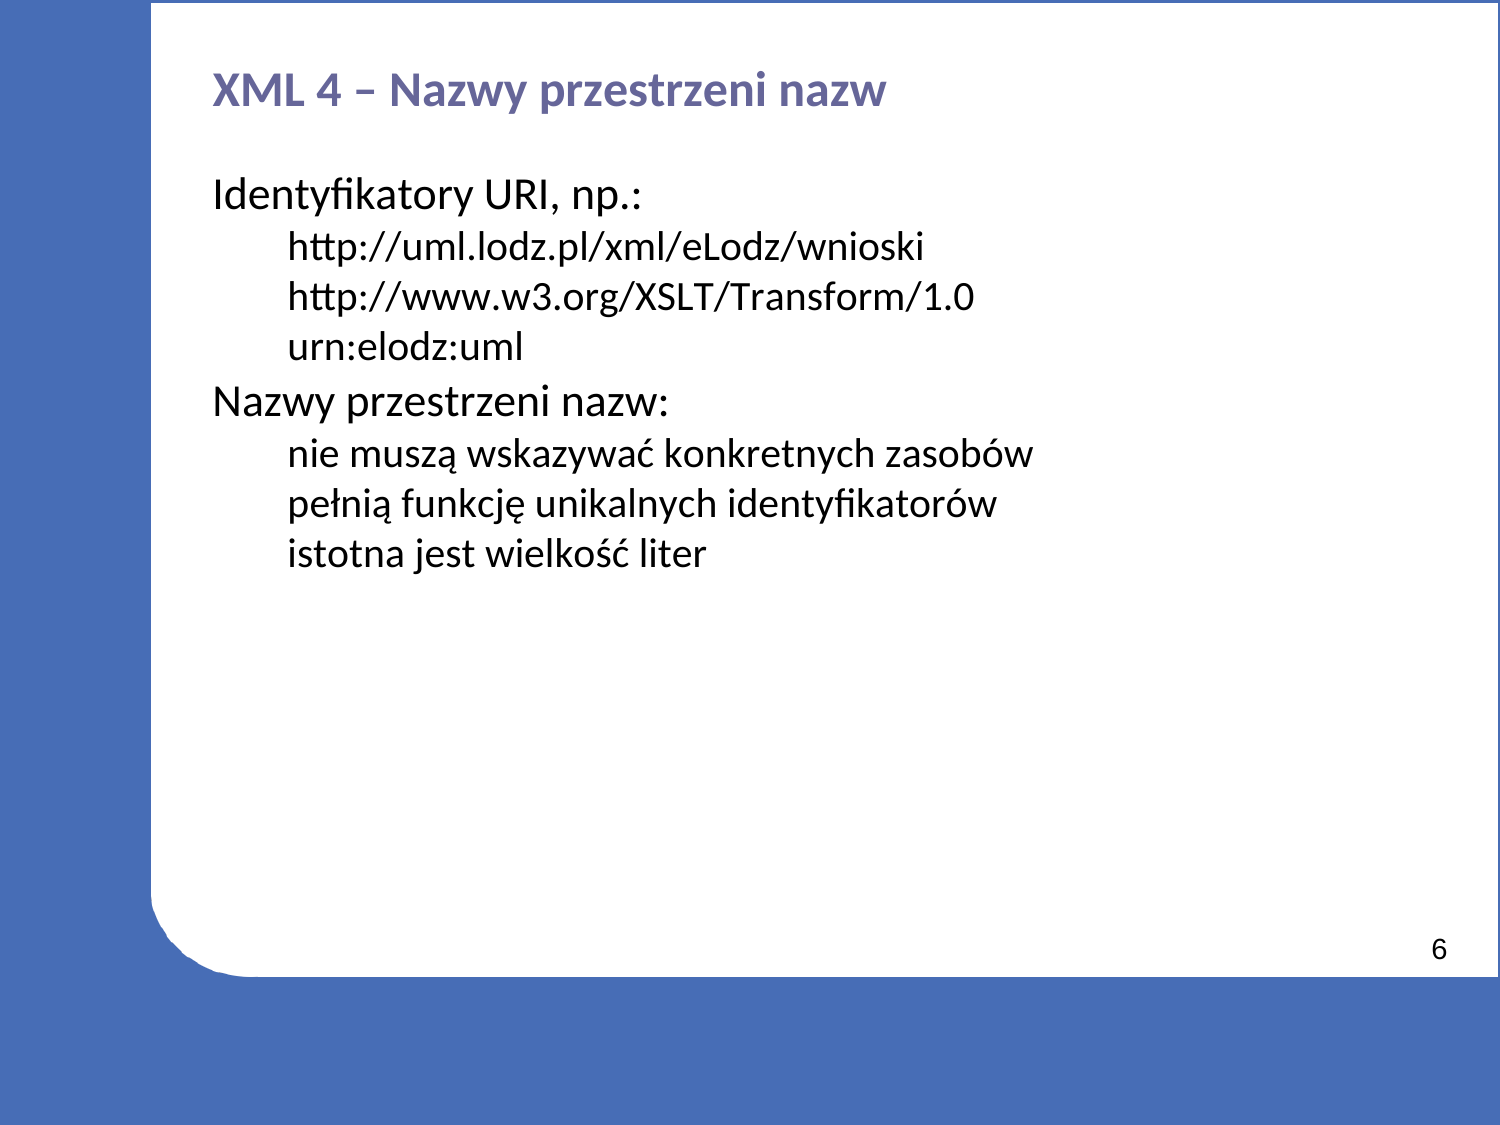

# XML 4 – Nazwy przestrzeni nazw
Identyfikatory URI, np.:
http://uml.lodz.pl/xml/eLodz/wnioski
http://www.w3.org/XSLT/Transform/1.0
urn:elodz:uml
Nazwy przestrzeni nazw:
nie muszą wskazywać konkretnych zasobów
pełnią funkcję unikalnych identyfikatorów
istotna jest wielkość liter
6